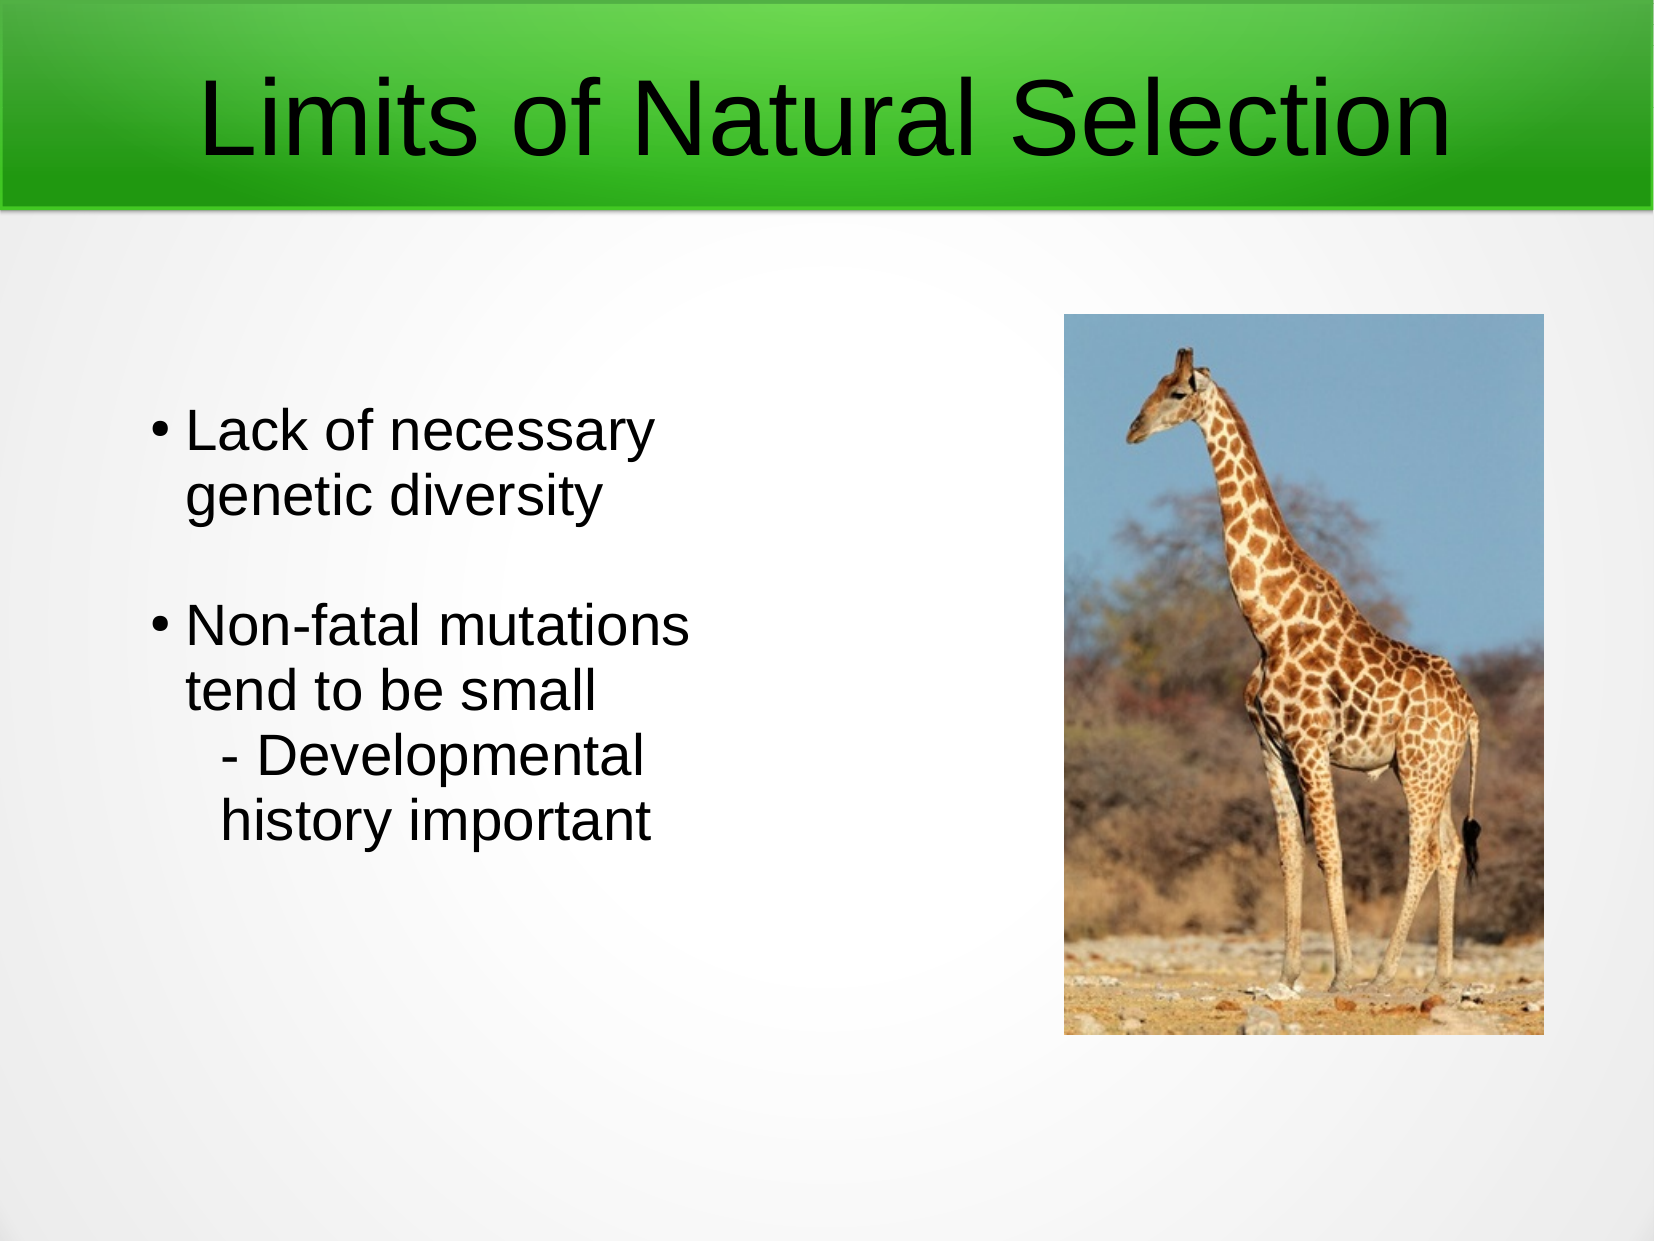

# Limits of Natural Selection
Lack of necessary genetic diversity
Non-fatal mutations tend to be small
- Developmental history important